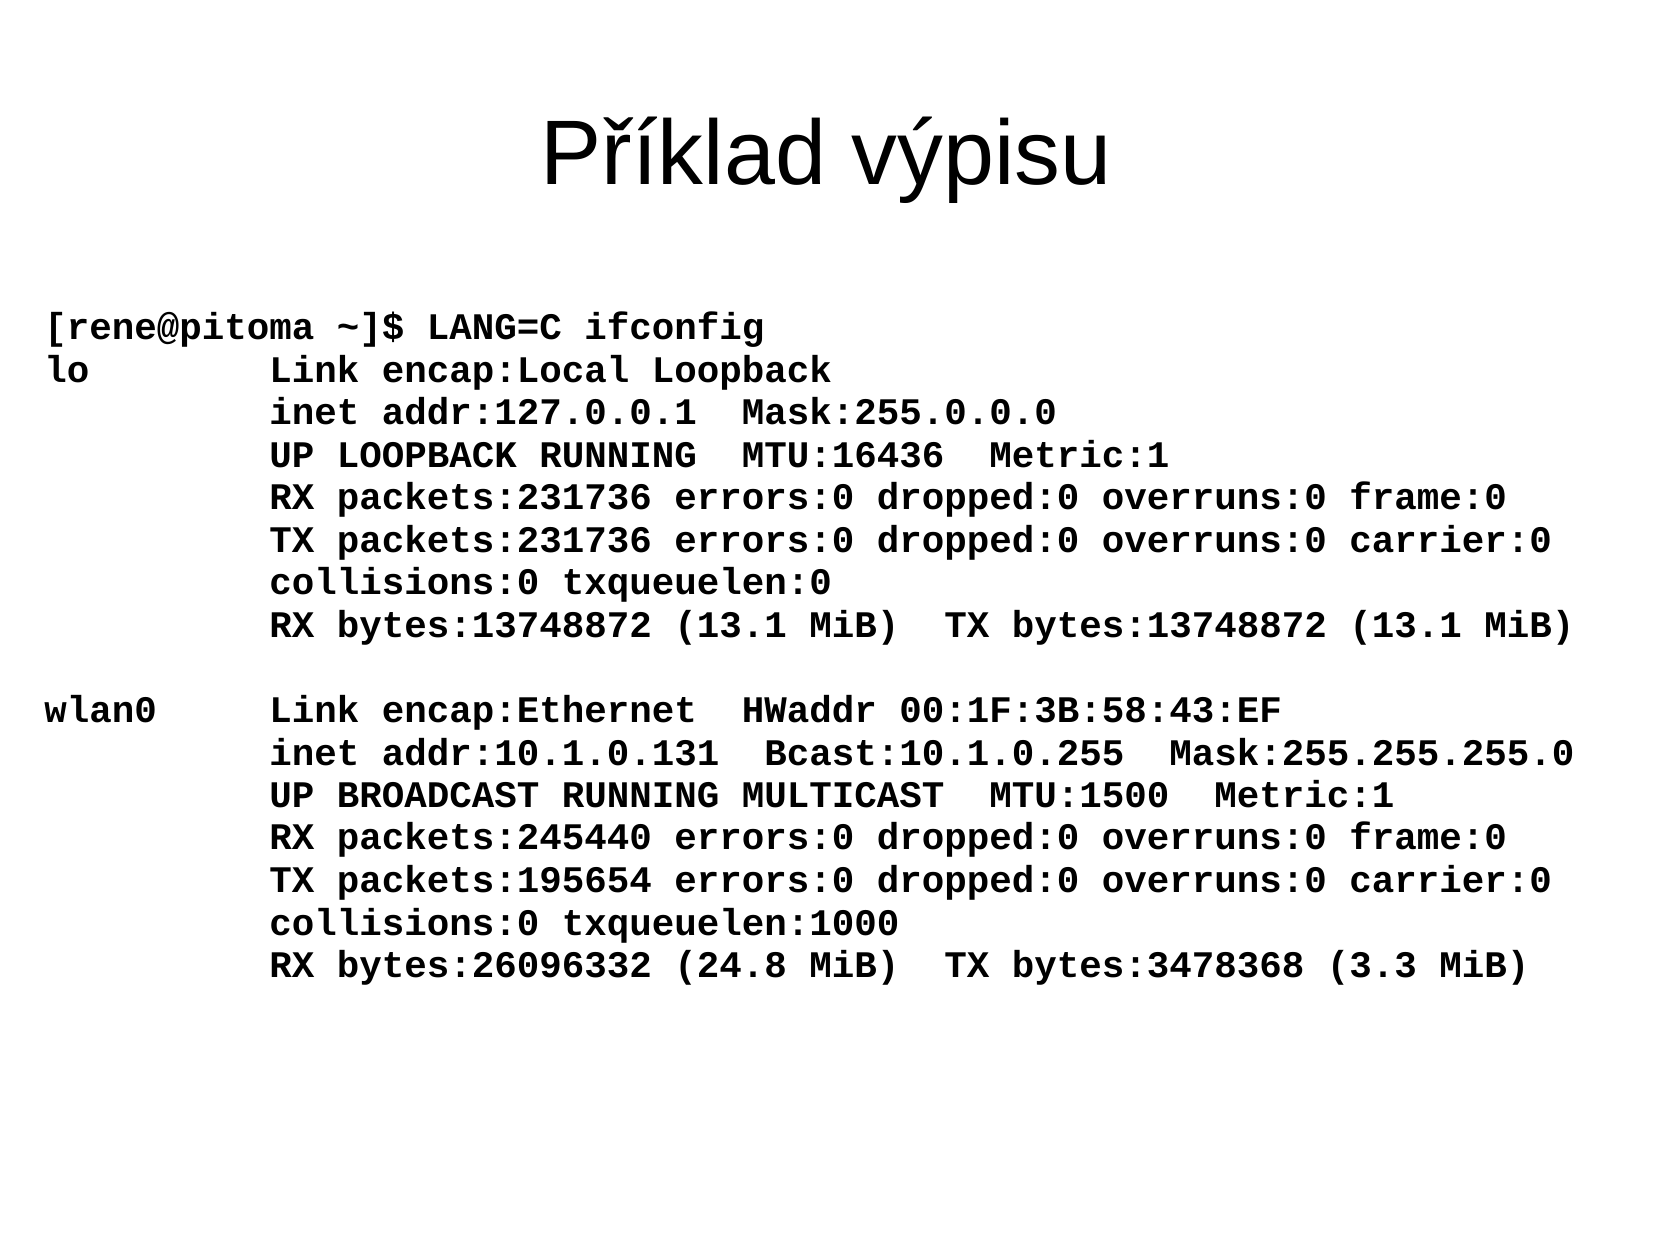

# Příklad výpisu
[rene@pitoma ~]$ LANG=C ifconfig
lo Link encap:Local Loopback
 inet addr:127.0.0.1 Mask:255.0.0.0
 UP LOOPBACK RUNNING MTU:16436 Metric:1
 RX packets:231736 errors:0 dropped:0 overruns:0 frame:0
 TX packets:231736 errors:0 dropped:0 overruns:0 carrier:0
 collisions:0 txqueuelen:0
 RX bytes:13748872 (13.1 MiB) TX bytes:13748872 (13.1 MiB)
wlan0 Link encap:Ethernet HWaddr 00:1F:3B:58:43:EF
 inet addr:10.1.0.131 Bcast:10.1.0.255 Mask:255.255.255.0
 UP BROADCAST RUNNING MULTICAST MTU:1500 Metric:1
 RX packets:245440 errors:0 dropped:0 overruns:0 frame:0
 TX packets:195654 errors:0 dropped:0 overruns:0 carrier:0
 collisions:0 txqueuelen:1000
 RX bytes:26096332 (24.8 MiB) TX bytes:3478368 (3.3 MiB)